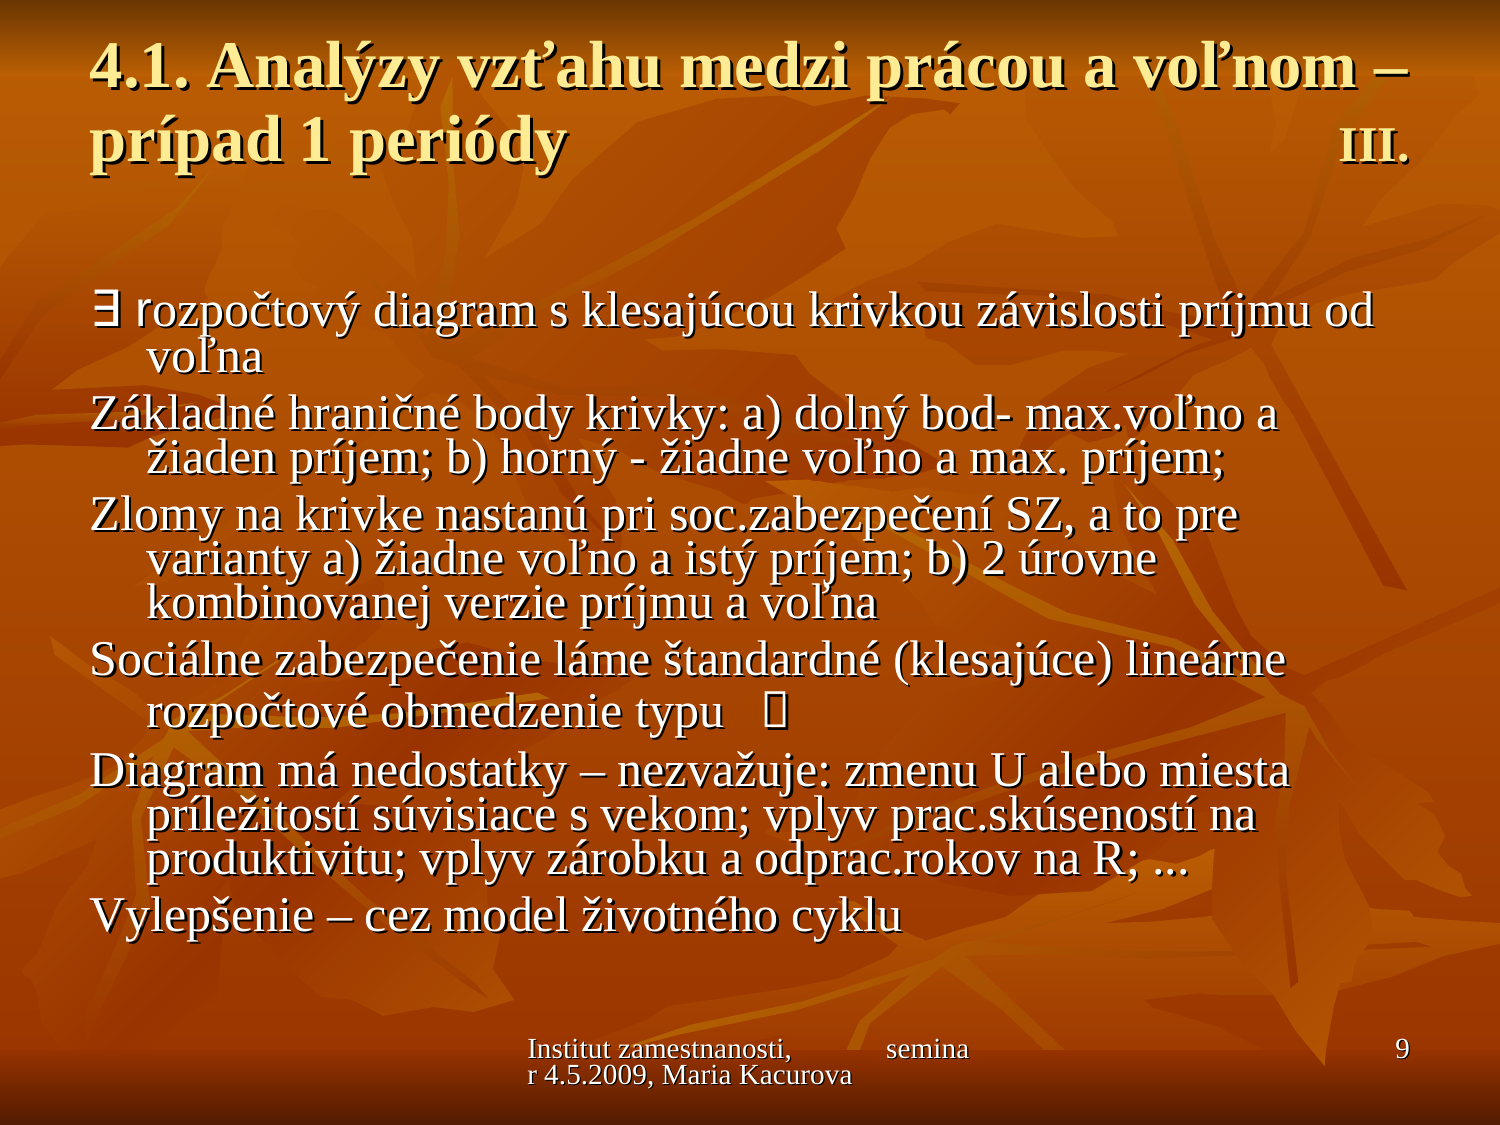

# 4.1. Analýzy vzťahu medzi prácou a voľnom – prípad 1 periódy III.
∃ rozpočtový diagram s klesajúcou krivkou závislosti príjmu od voľna
Základné hraničné body krivky: a) dolný bod- max.voľno a žiaden príjem; b) horný - žiadne voľno a max. príjem;
Zlomy na krivke nastanú pri soc.zabezpečení SZ, a to pre varianty a) žiadne voľno a istý príjem; b) 2 úrovne kombinovanej verzie príjmu a voľna
Sociálne zabezpečenie láme štandardné (klesajúce) lineárne rozpočtové obmedzenie typu ＼
Diagram má nedostatky – nezvažuje: zmenu U alebo miesta príležitostí súvisiace s vekom; vplyv prac.skúseností na produktivitu; vplyv zárobku a odprac.rokov na R; ...
Vylepšenie – cez model životného cyklu
Institut zamestnanosti, seminar 4.5.2009, Maria Kacurova
9